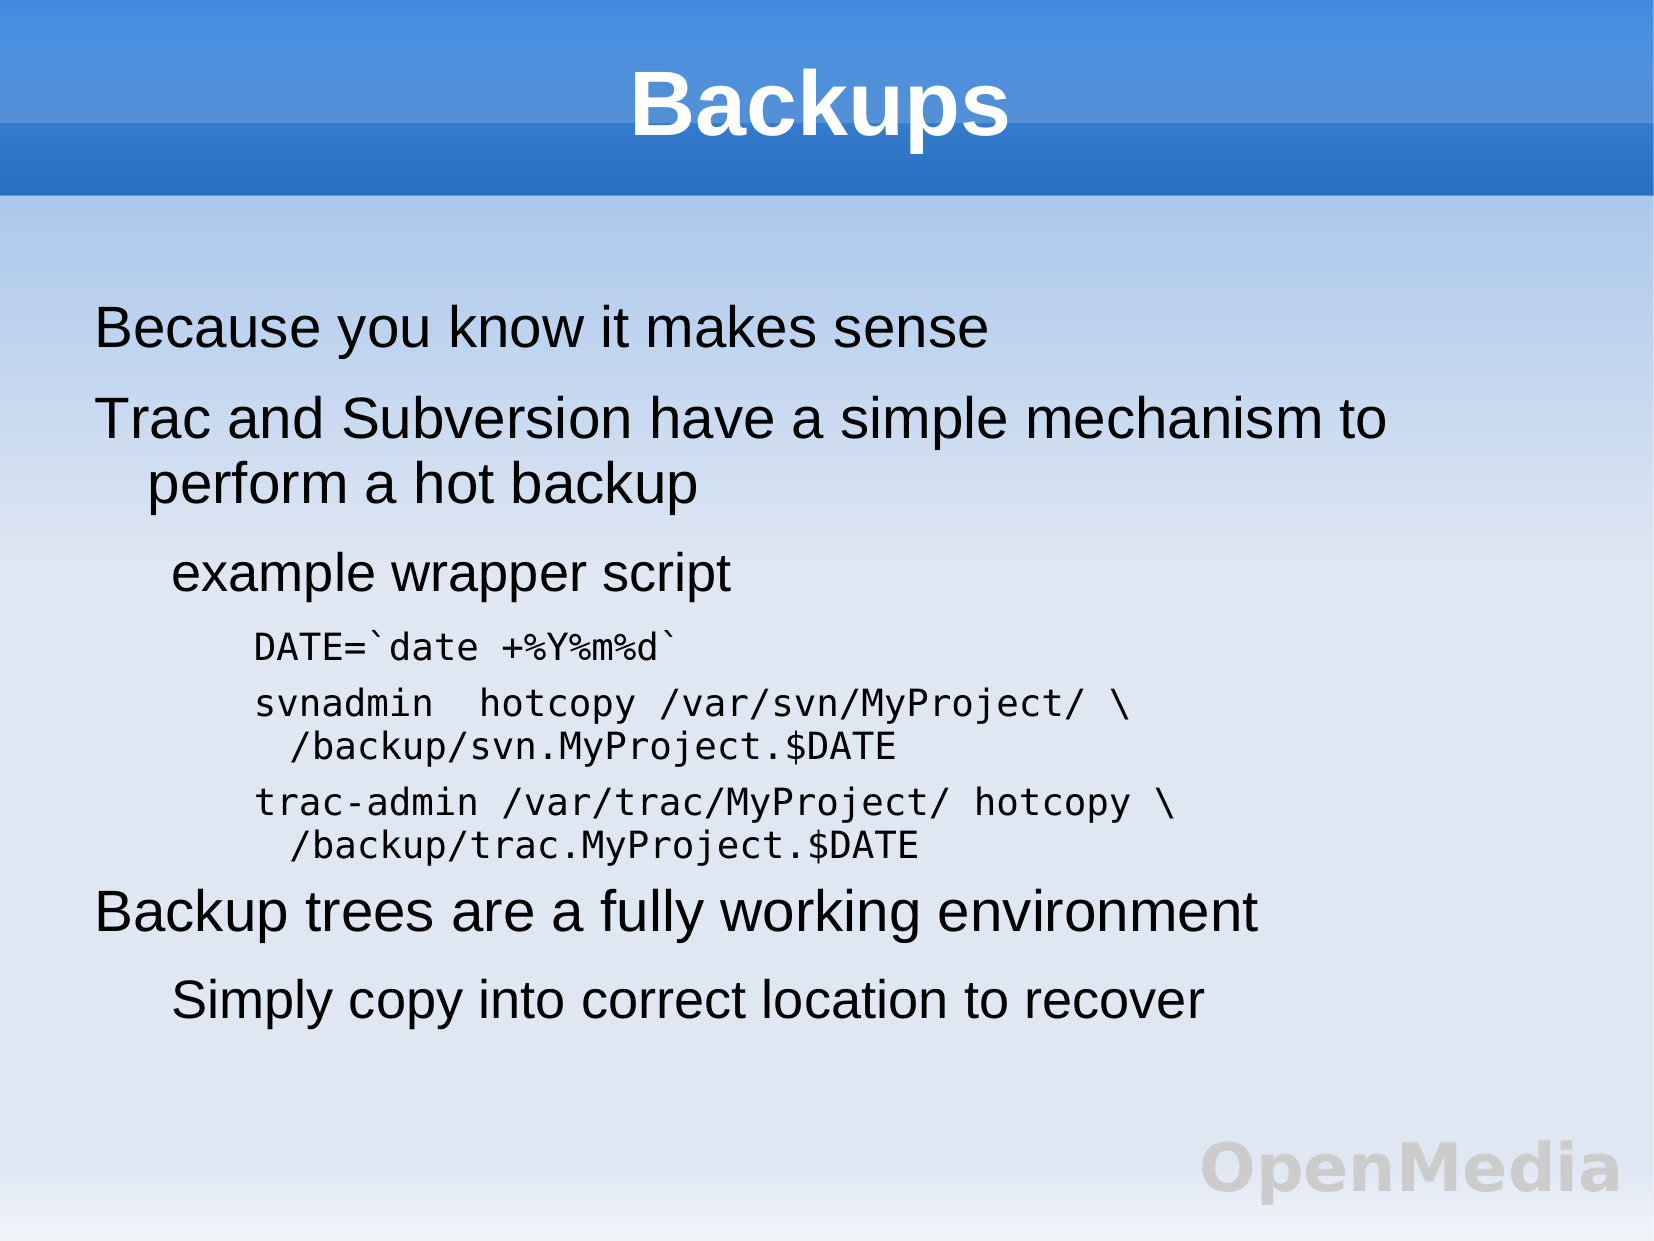

# Backups
Because you know it makes sense
Trac and Subversion have a simple mechanism to perform a hot backup
example wrapper script
DATE=`date +%Y%m%d`
svnadmin hotcopy /var/svn/MyProject/ \ /backup/svn.MyProject.$DATE
trac-admin /var/trac/MyProject/ hotcopy \
/backup/trac.MyProject.$DATE
Backup trees are a fully working environment
Simply copy into correct location to recover
34